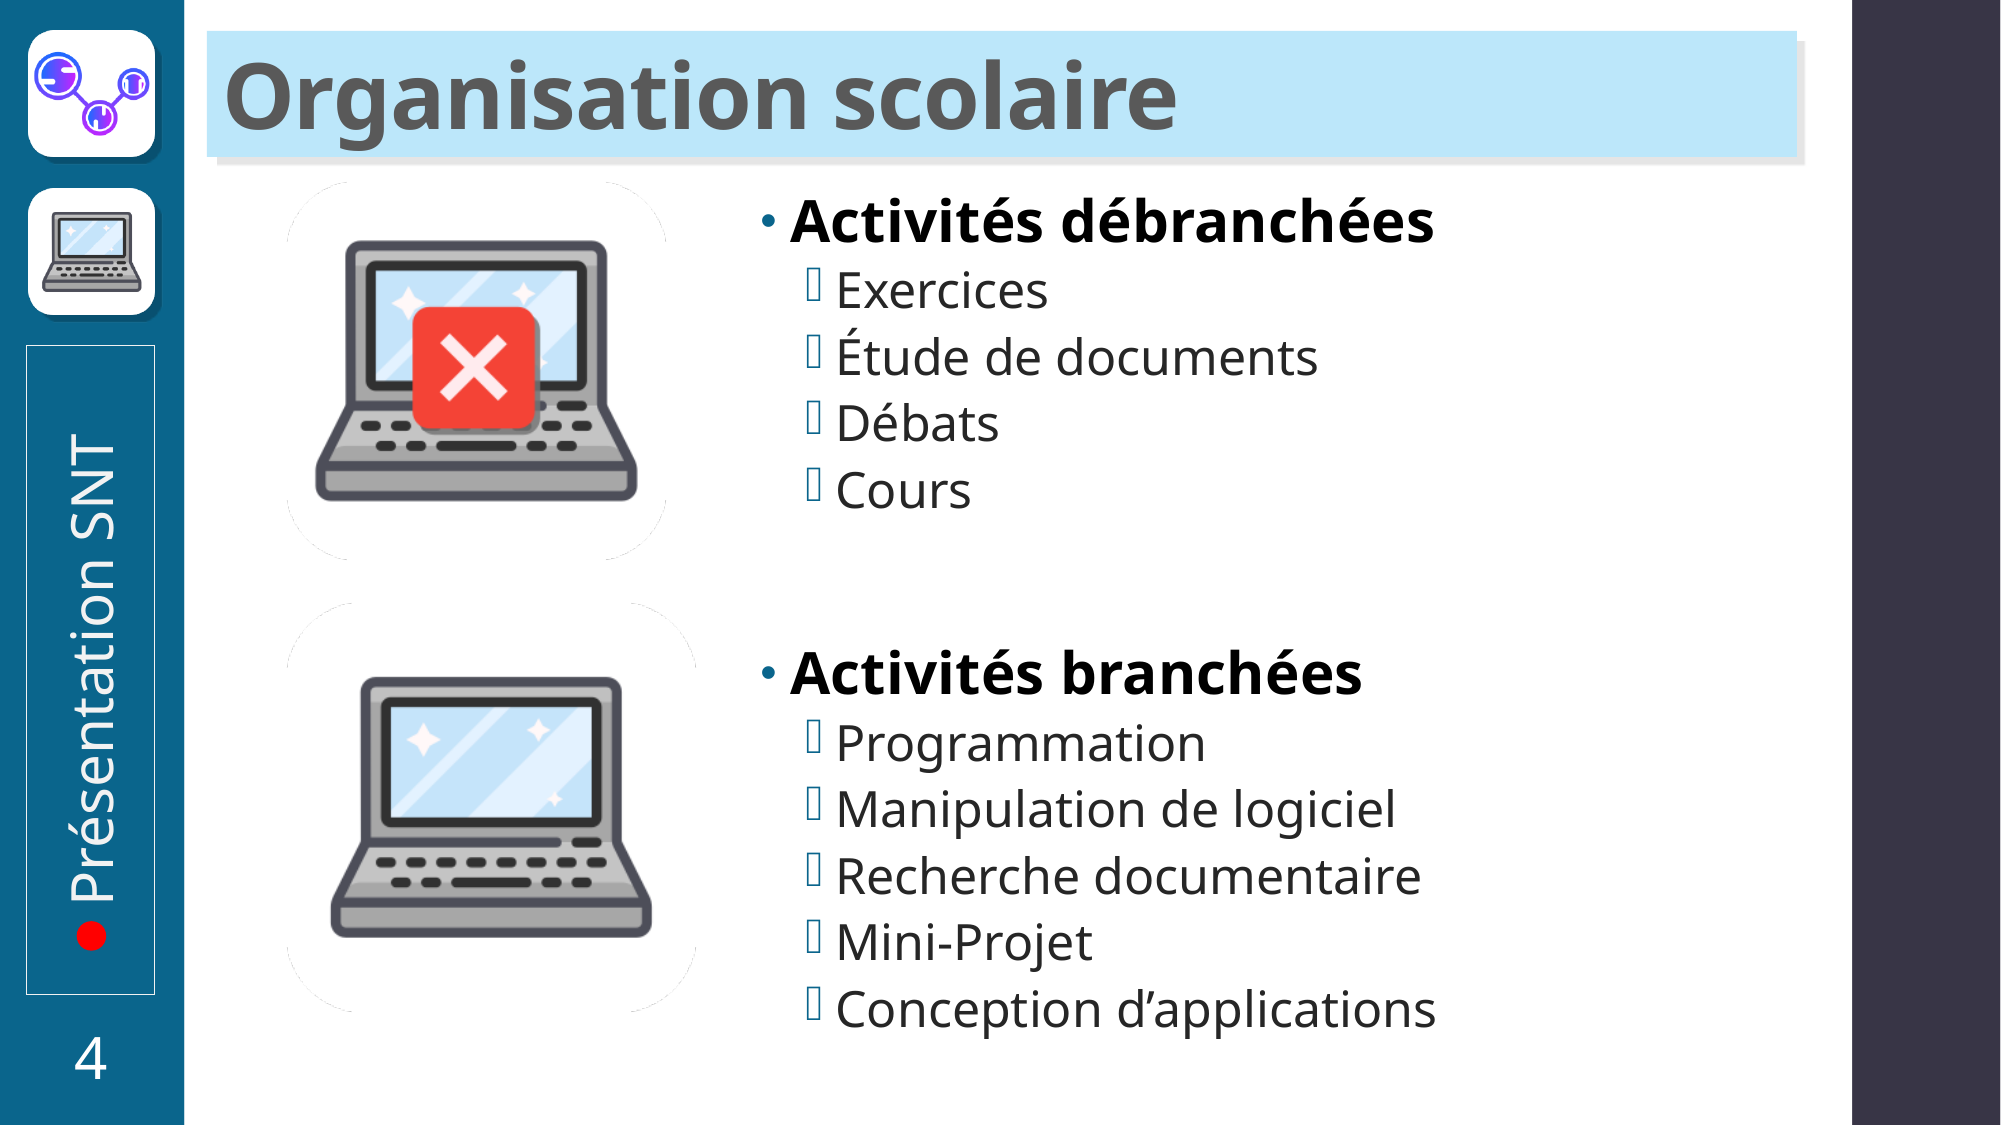

# Organisation scolaire
Activités débranchées
Exercices
Étude de documents
Débats
Cours
Activités branchées
Programmation
Manipulation de logiciel
Recherche documentaire
Mini-Projet
Conception d’applications
Présentation SNT